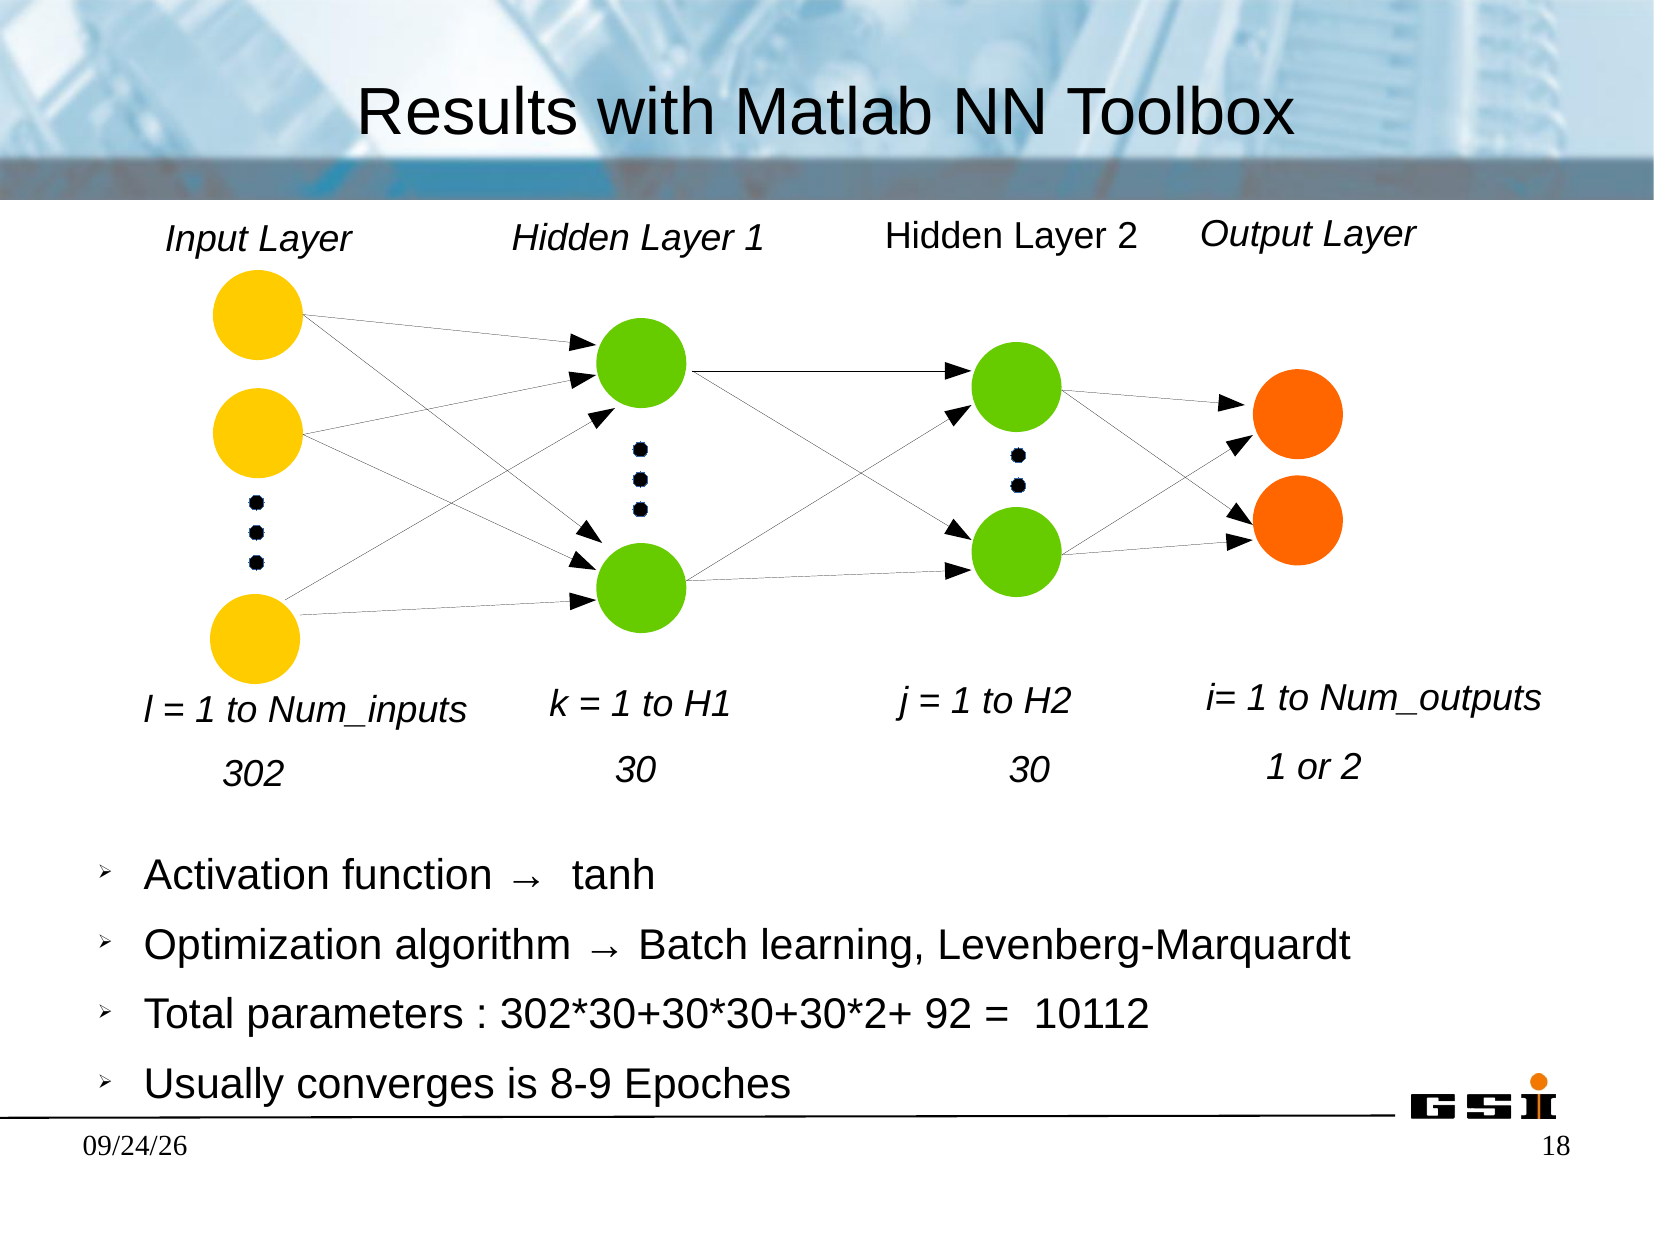

# Results with Matlab NN Toolbox
Output Layer
Hidden Layer 2
Hidden Layer 1
Input Layer
i= 1 to Num_outputs
j = 1 to H2
k = 1 to H1
l = 1 to Num_inputs
1 or 2
30
30
302
Activation function → tanh
Optimization algorithm → Batch learning, Levenberg-Marquardt
Total parameters : 302*30+30*30+30*2+ 92 = 10112
Usually converges is 8-9 Epoches
18